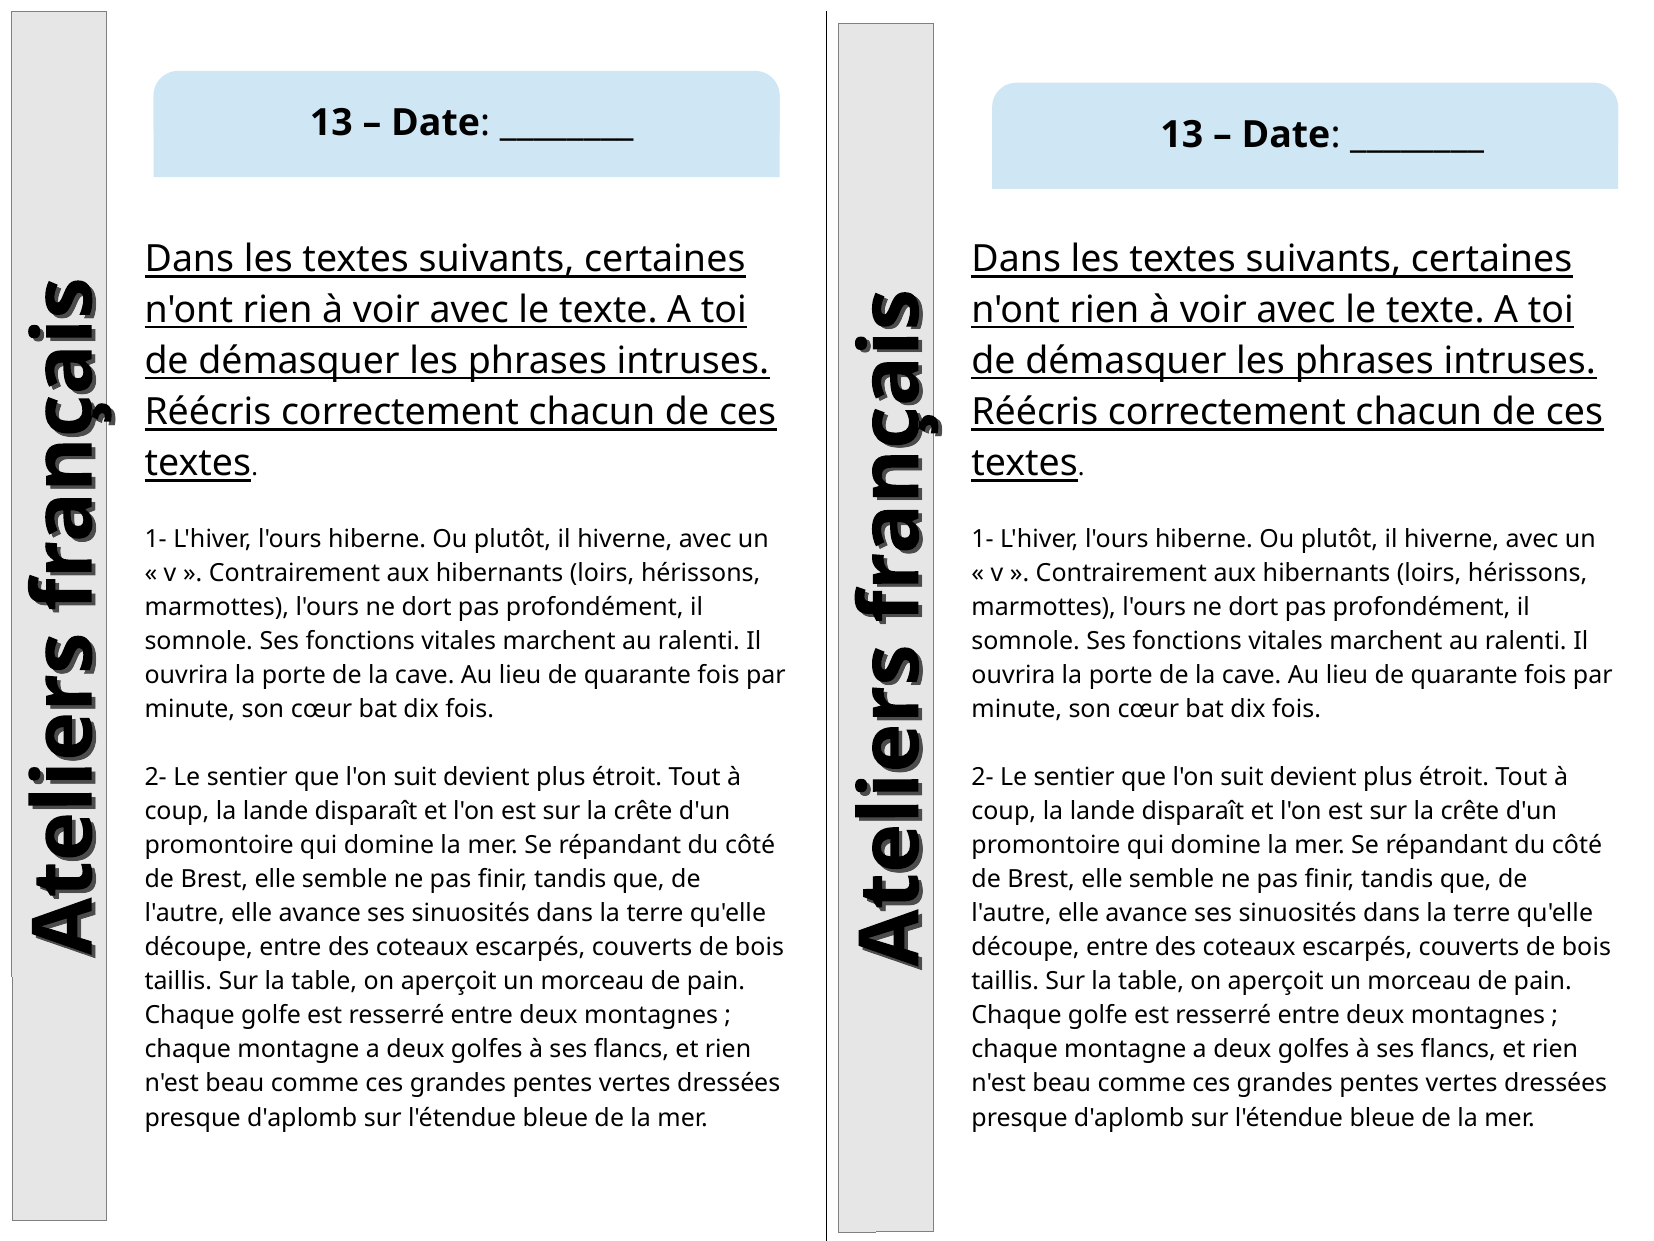

13 – Date: ________
13 – Date: ________
Dans les textes suivants, certaines n'ont rien à voir avec le texte. A toi de démasquer les phrases intruses. Réécris correctement chacun de ces textes.
1- L'hiver, l'ours hiberne. Ou plutôt, il hiverne, avec un « v ». Contrairement aux hibernants (loirs, hérissons, marmottes), l'ours ne dort pas profondément, il somnole. Ses fonctions vitales marchent au ralenti. Il ouvrira la porte de la cave. Au lieu de quarante fois par minute, son cœur bat dix fois.
2- Le sentier que l'on suit devient plus étroit. Tout à coup, la lande disparaît et l'on est sur la crête d'un promontoire qui domine la mer. Se répandant du côté de Brest, elle semble ne pas finir, tandis que, de l'autre, elle avance ses sinuosités dans la terre qu'elle découpe, entre des coteaux escarpés, couverts de bois taillis. Sur la table, on aperçoit un morceau de pain. Chaque golfe est resserré entre deux montagnes ; chaque montagne a deux golfes à ses flancs, et rien n'est beau comme ces grandes pentes vertes dressées presque d'aplomb sur l'étendue bleue de la mer.
Dans les textes suivants, certaines n'ont rien à voir avec le texte. A toi de démasquer les phrases intruses. Réécris correctement chacun de ces textes.
1- L'hiver, l'ours hiberne. Ou plutôt, il hiverne, avec un « v ». Contrairement aux hibernants (loirs, hérissons, marmottes), l'ours ne dort pas profondément, il somnole. Ses fonctions vitales marchent au ralenti. Il ouvrira la porte de la cave. Au lieu de quarante fois par minute, son cœur bat dix fois.
2- Le sentier que l'on suit devient plus étroit. Tout à coup, la lande disparaît et l'on est sur la crête d'un promontoire qui domine la mer. Se répandant du côté de Brest, elle semble ne pas finir, tandis que, de l'autre, elle avance ses sinuosités dans la terre qu'elle découpe, entre des coteaux escarpés, couverts de bois taillis. Sur la table, on aperçoit un morceau de pain. Chaque golfe est resserré entre deux montagnes ; chaque montagne a deux golfes à ses flancs, et rien n'est beau comme ces grandes pentes vertes dressées presque d'aplomb sur l'étendue bleue de la mer.
Ateliers français
Ateliers français